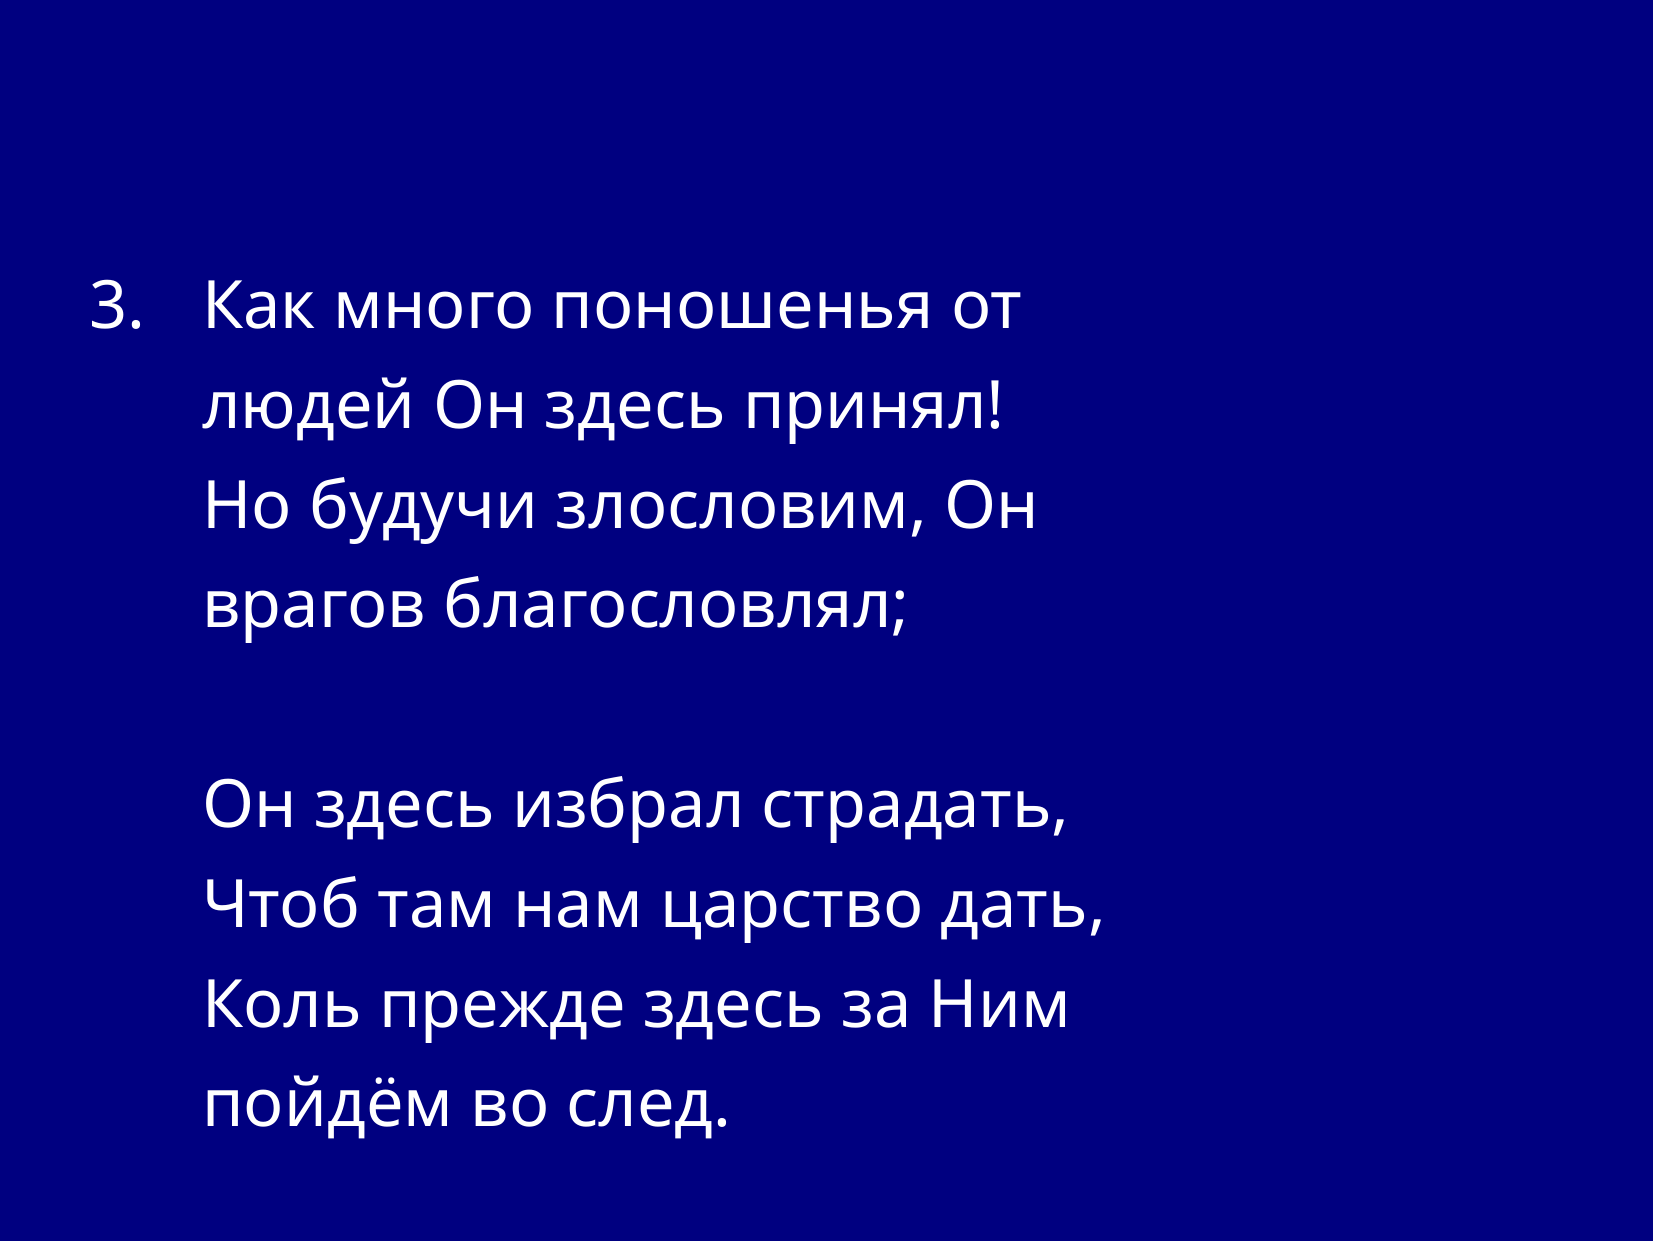

3.	Как много поношенья от
	людей Он здесь принял!
	Но будучи злословим, Он
	врагов благословлял;
	Он здесь избрал страдать,
	Чтоб там нам царство дать,
	Коль прежде здесь за Ним
	пойдём во след.